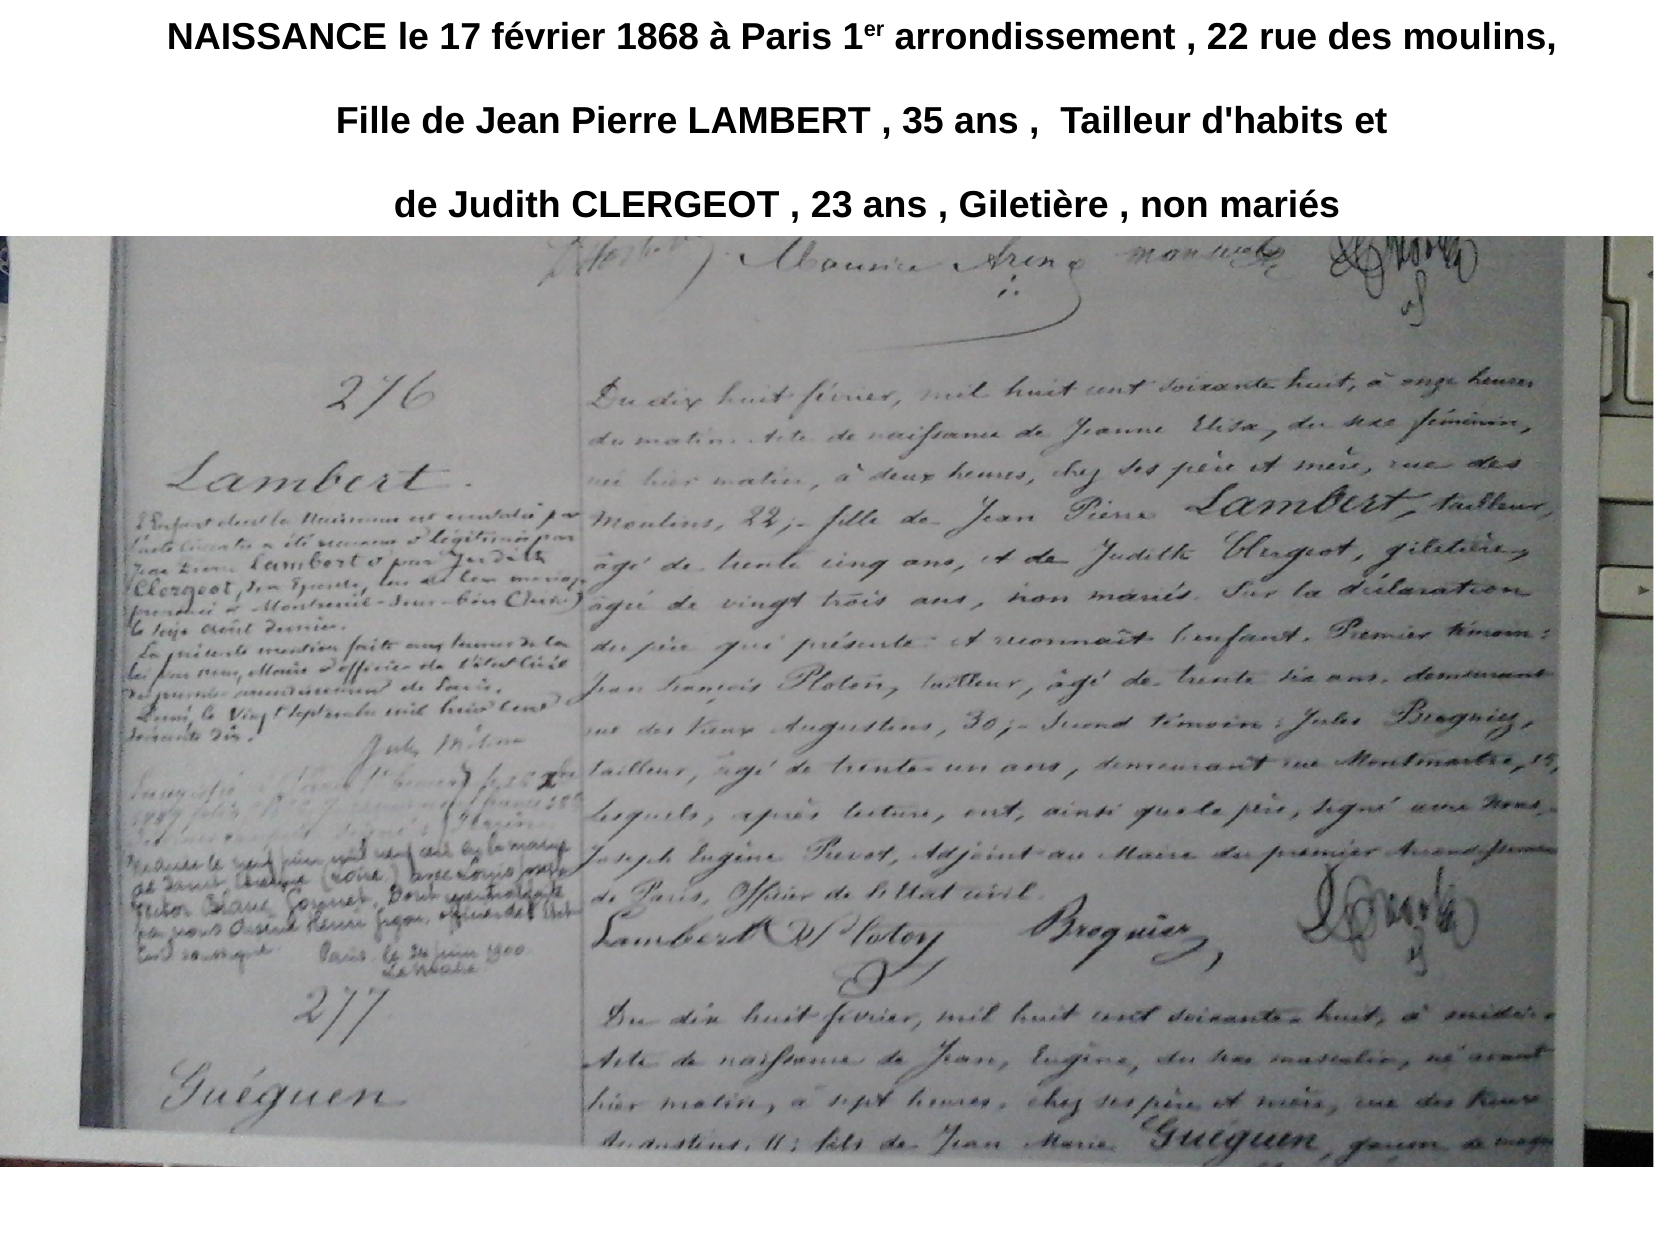

# NAISSANCE le 17 février 1868 à Paris 1er arrondissement , 22 rue des moulins, Fille de Jean Pierre LAMBERT , 35 ans , Tailleur d'habits et de Judith CLERGEOT , 23 ans , Giletière , non mariés